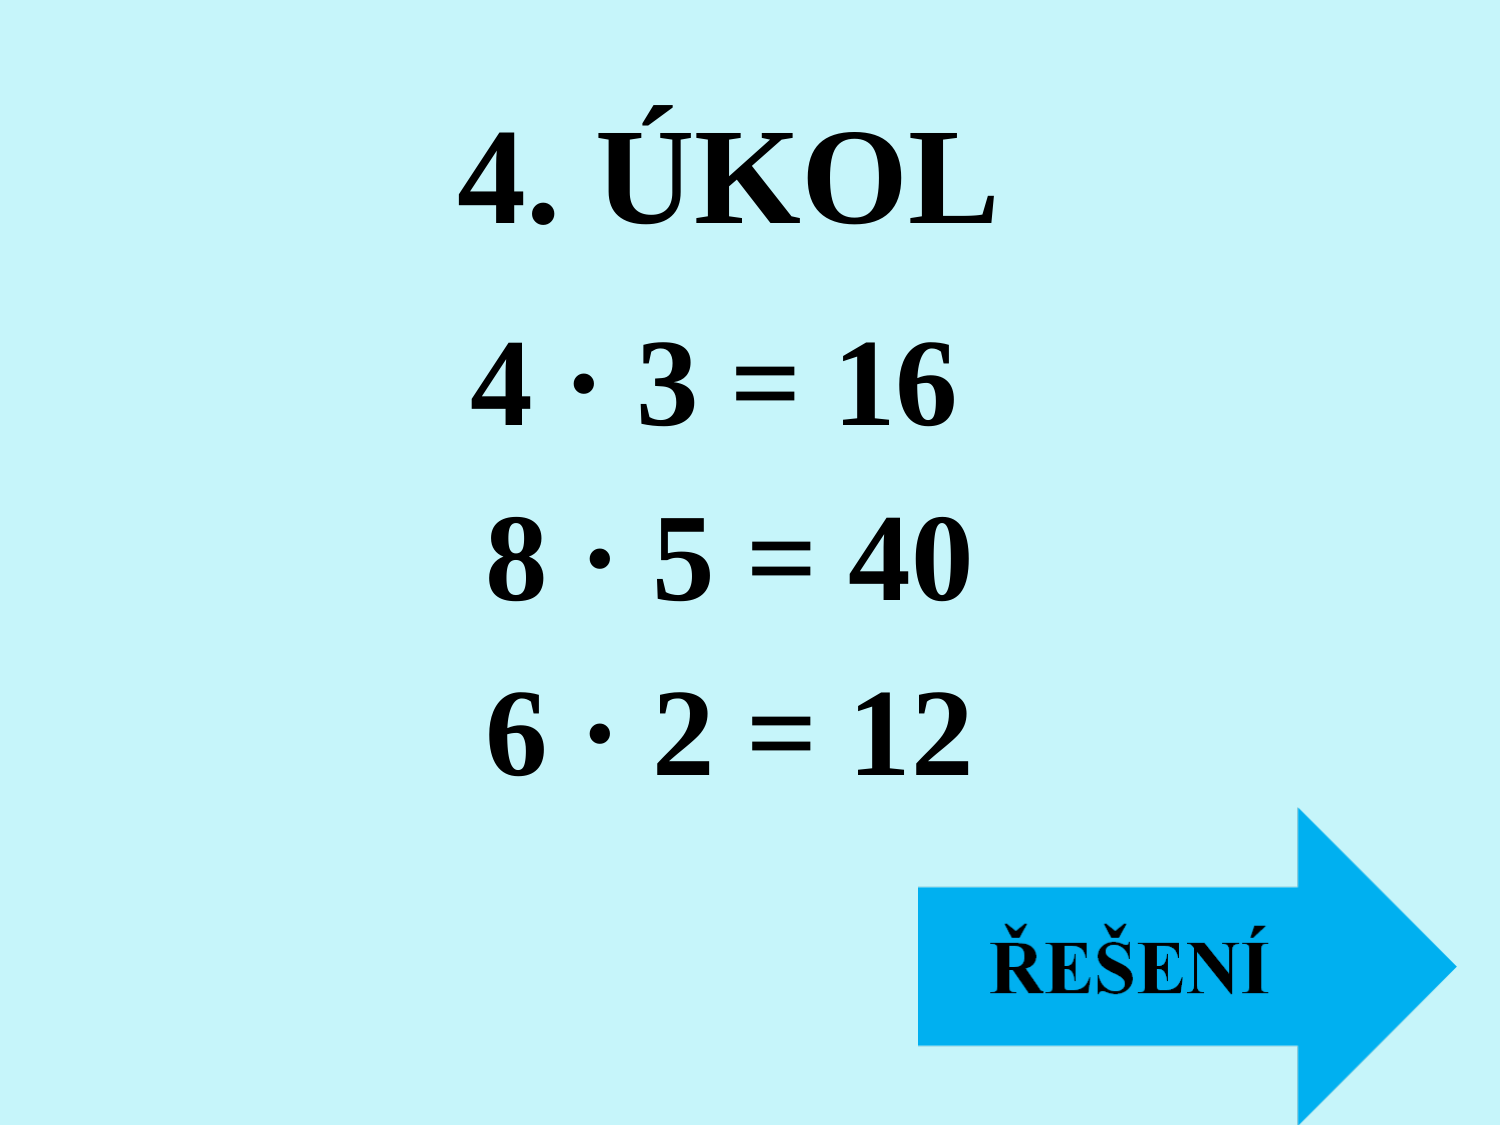

4. ÚKOL
4 · 3 = 16
8 · 5 = 40
6 · 2 = 12